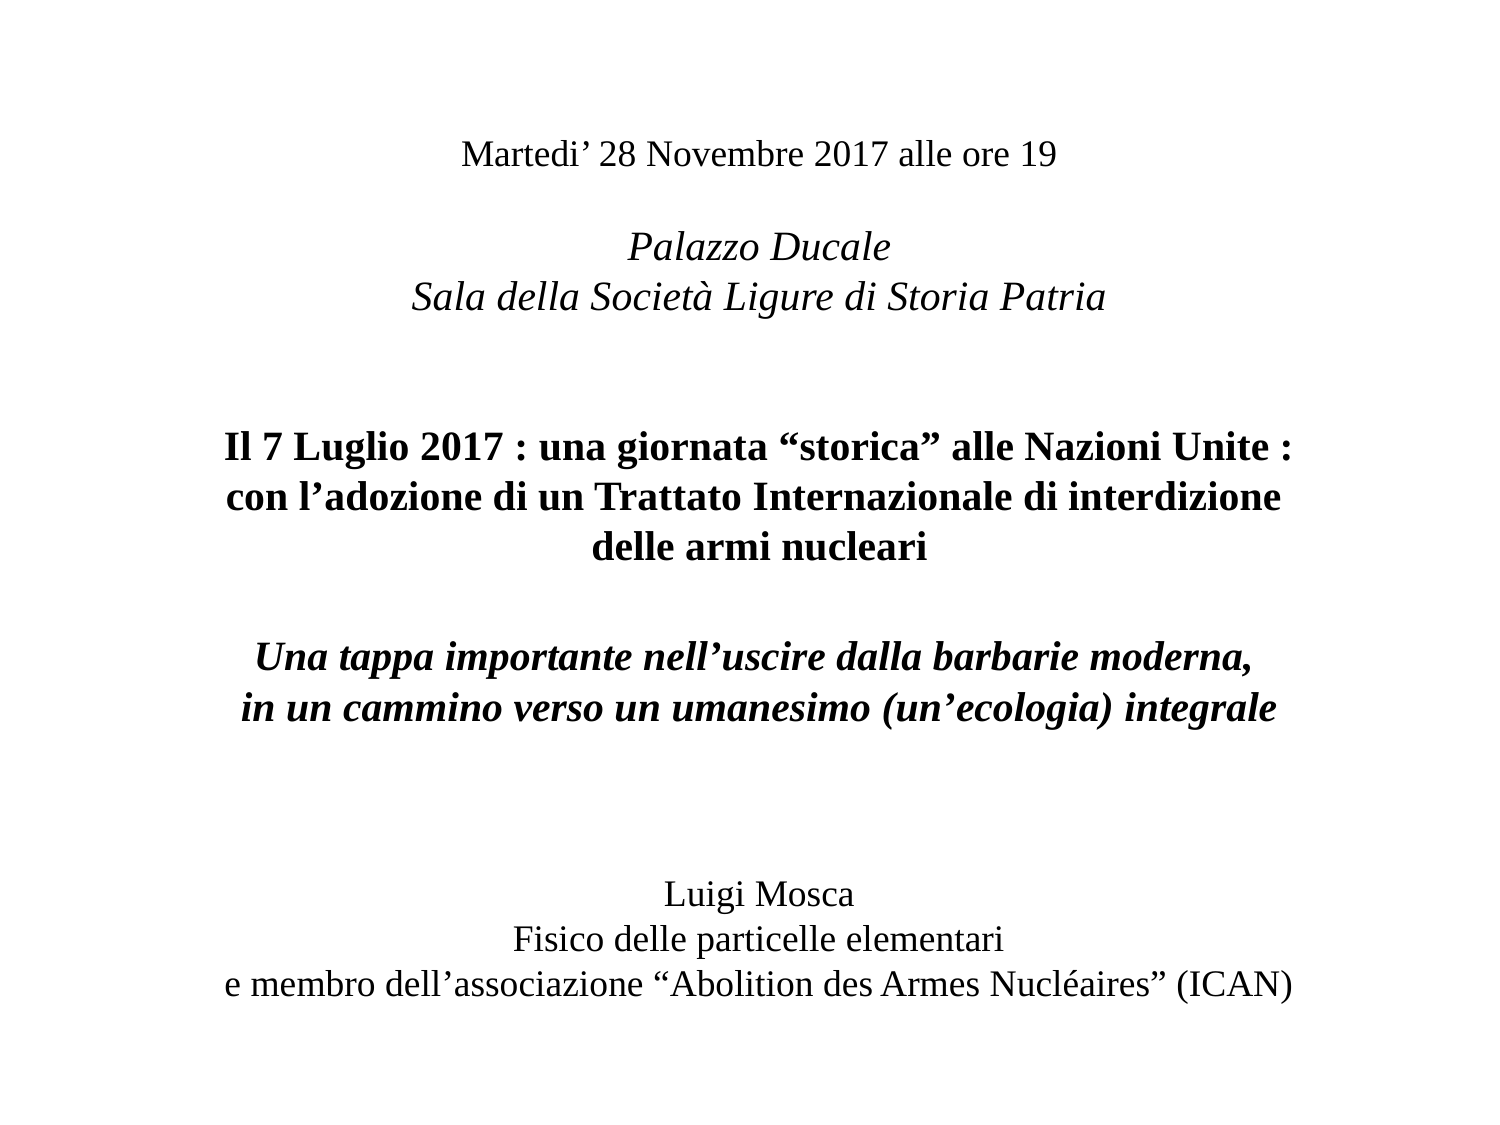

Martedi’ 28 Novembre 2017 alle ore 19
Palazzo Ducale
Sala della Società Ligure di Storia Patria
Il 7 Luglio 2017 : una giornata “storica” alle Nazioni Unite :
con l’adozione di un Trattato Internazionale di interdizione
delle armi nucleari
Una tappa importante nell’uscire dalla barbarie moderna,
in un cammino verso un umanesimo (un’ecologia) integrale
Luigi Mosca
Fisico delle particelle elementari
e membro dell’associazione “Abolition des Armes Nucléaires” (ICAN)